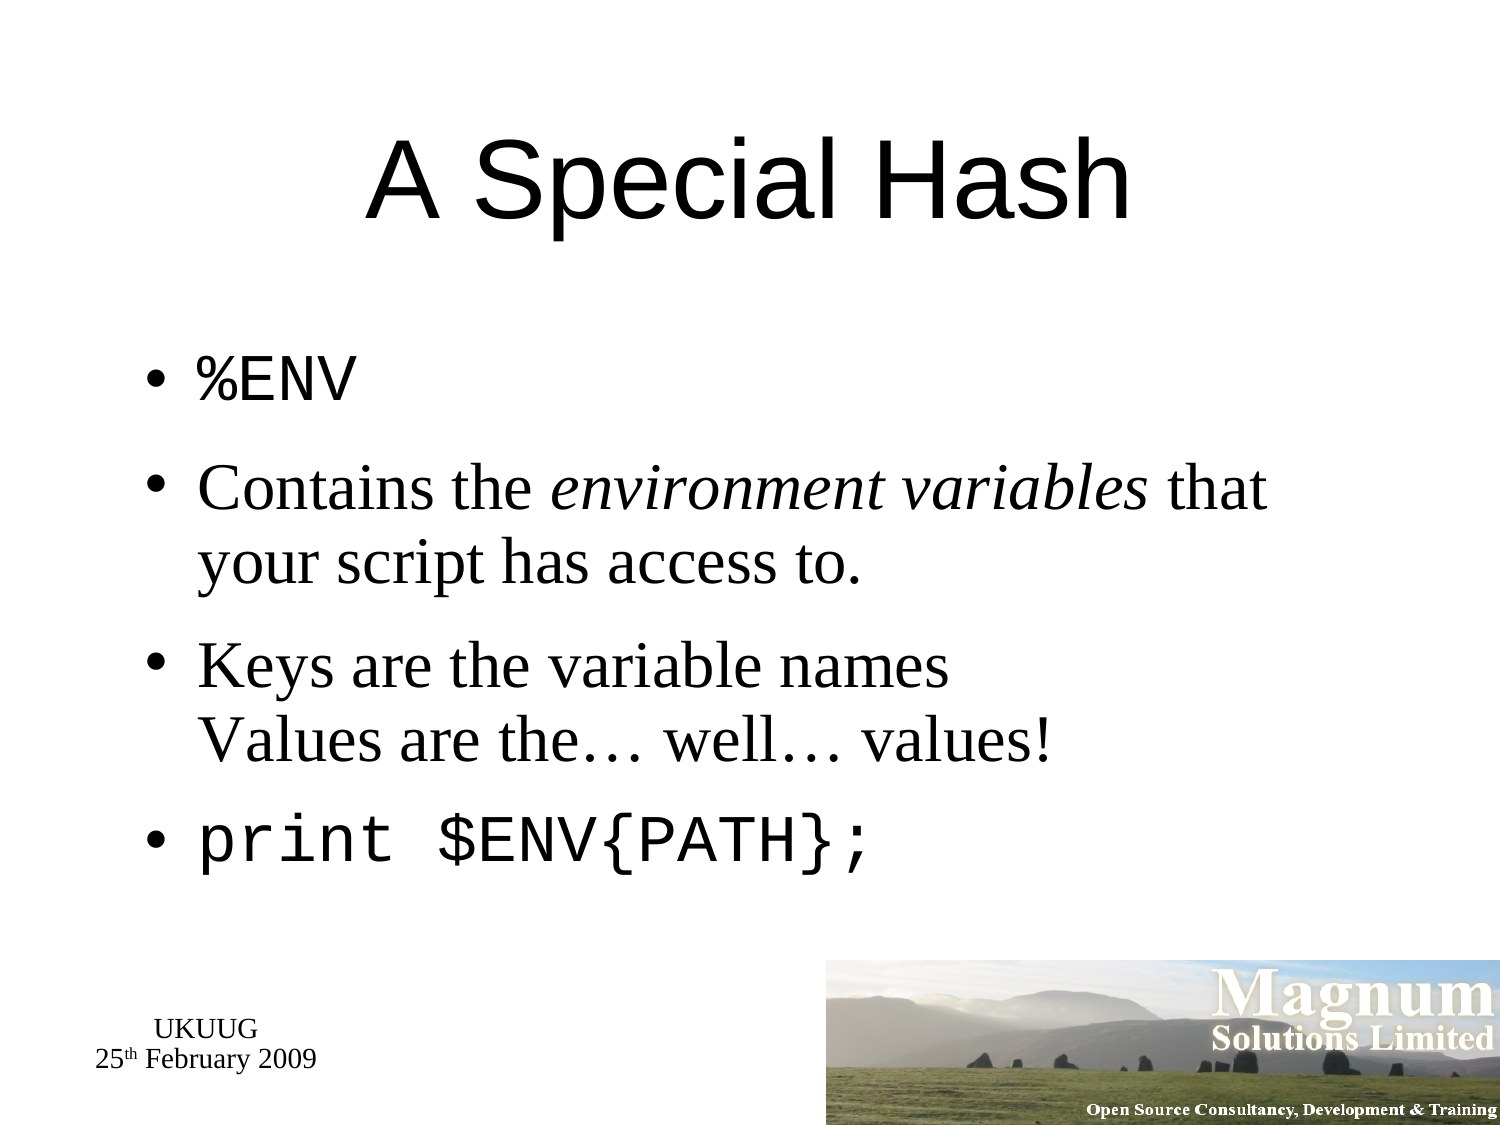

# A Special Hash
%ENV
Contains the environment variables that your script has access to.
Keys are the variable names
Values are the… well… values!
print $ENV{PATH};
42